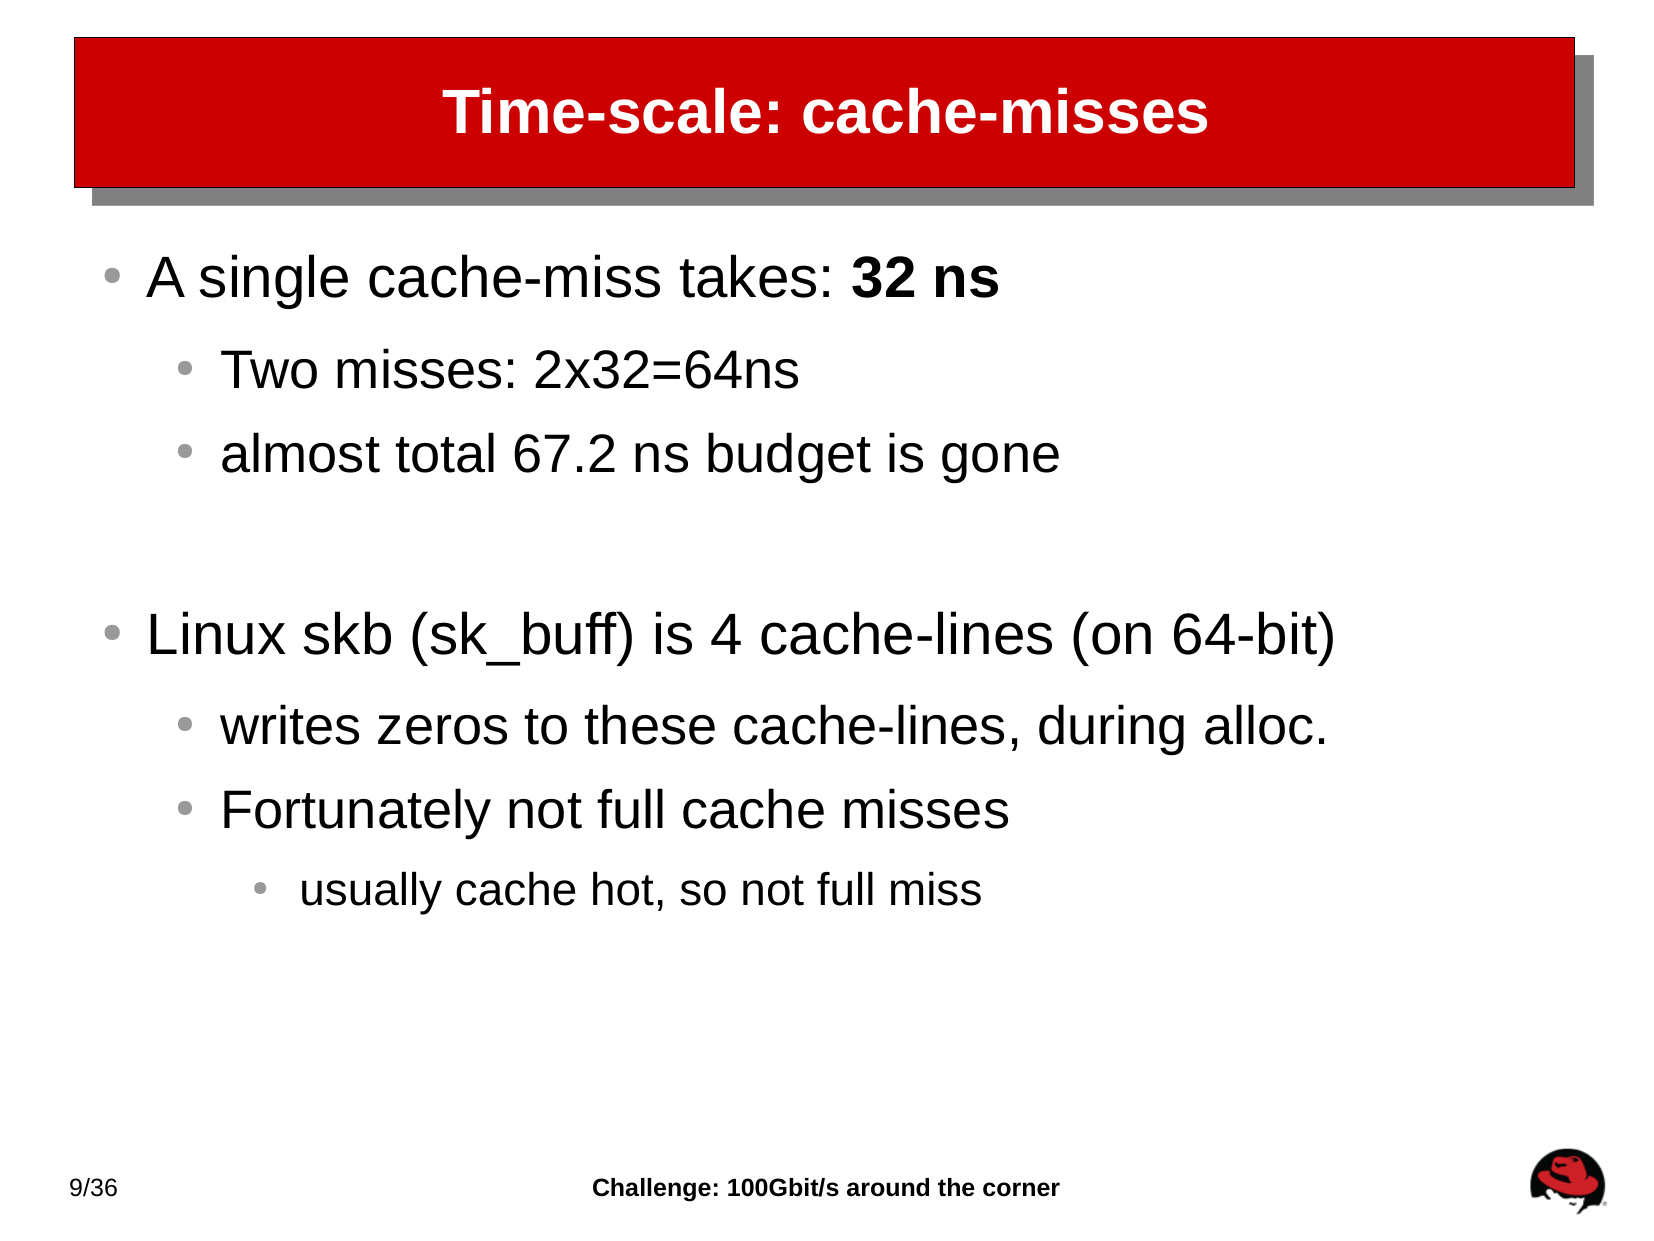

# Time-scale: cache-misses
A single cache-miss takes: 32 ns
Two misses: 2x32=64ns
almost total 67.2 ns budget is gone
Linux skb (sk_buff) is 4 cache-lines (on 64-bit)
writes zeros to these cache-lines, during alloc.
Fortunately not full cache misses
usually cache hot, so not full miss